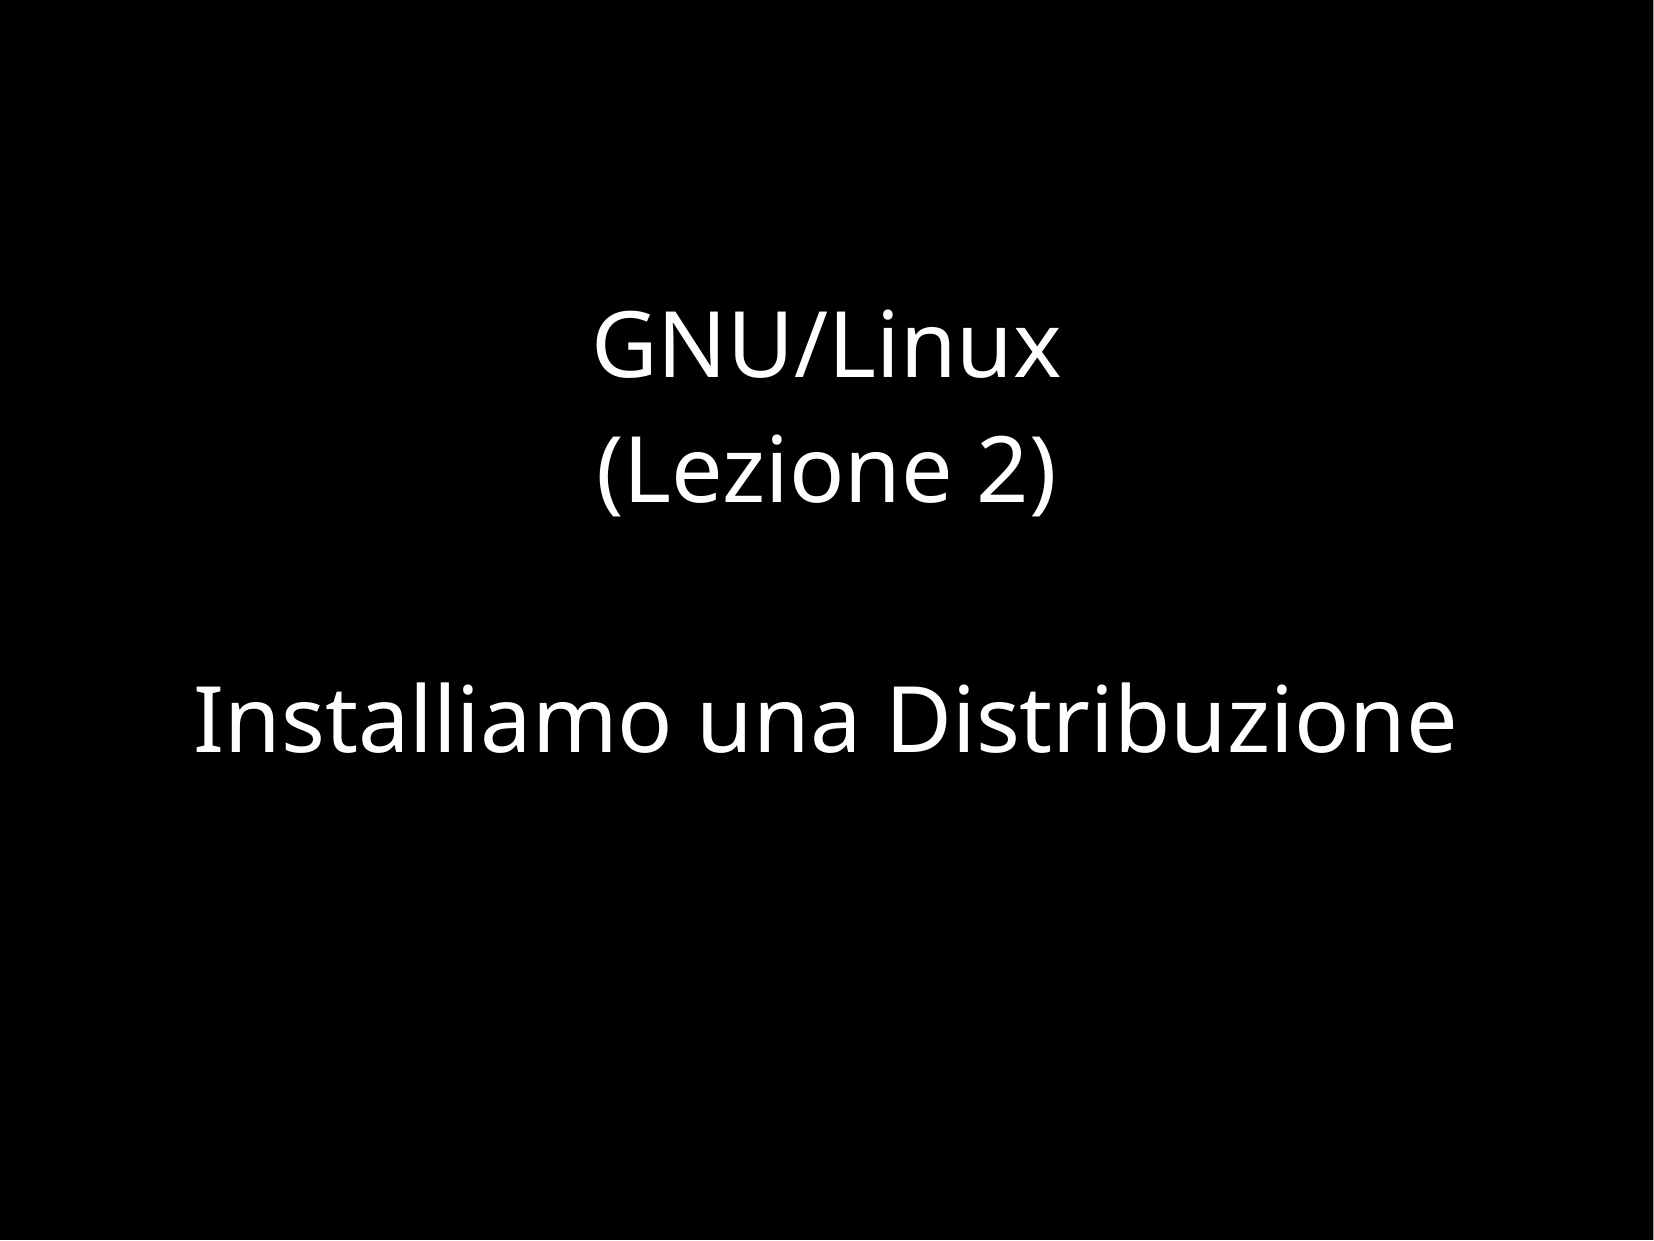

# GNU/Linux (Lezione 2)
Installiamo una Distribuzione